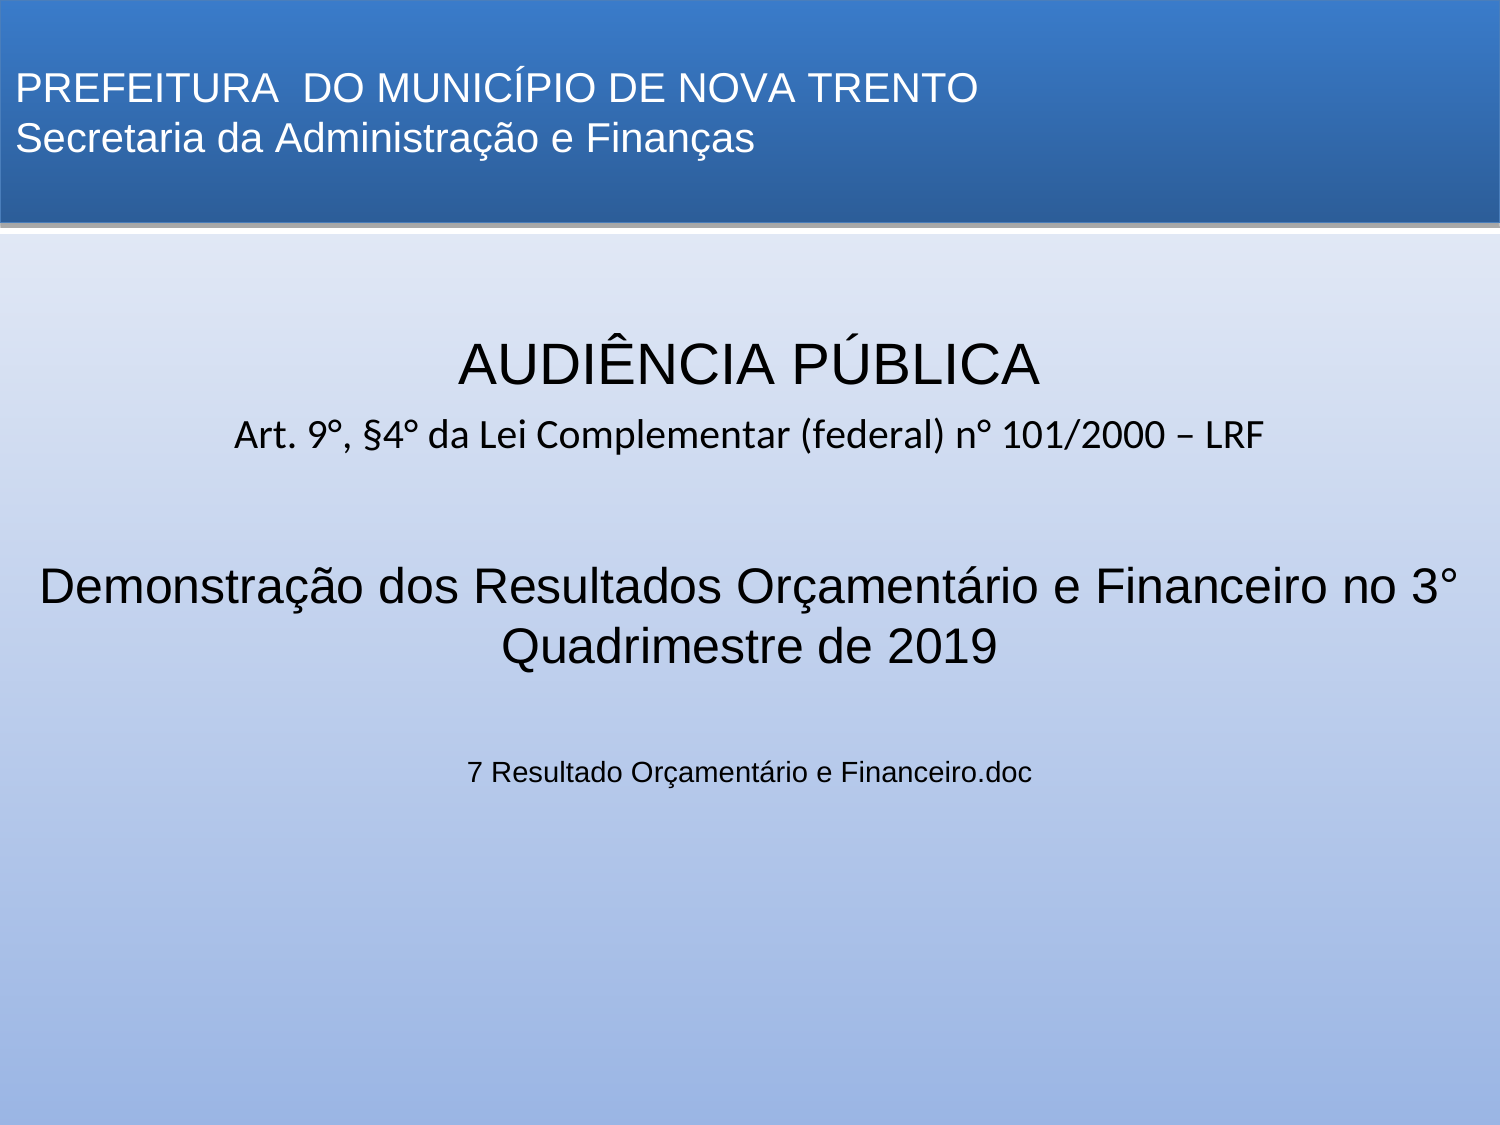

# PREFEITURA DO MUNICÍPIO DE NOVA TRENTO Secretaria da Administração e Finanças
AUDIÊNCIA PÚBLICA
Art. 9°, §4° da Lei Complementar (federal) n° 101/2000 – LRF
Demonstração dos Resultados Orçamentário e Financeiro no 3° Quadrimestre de 2019
7 Resultado Orçamentário e Financeiro.doc